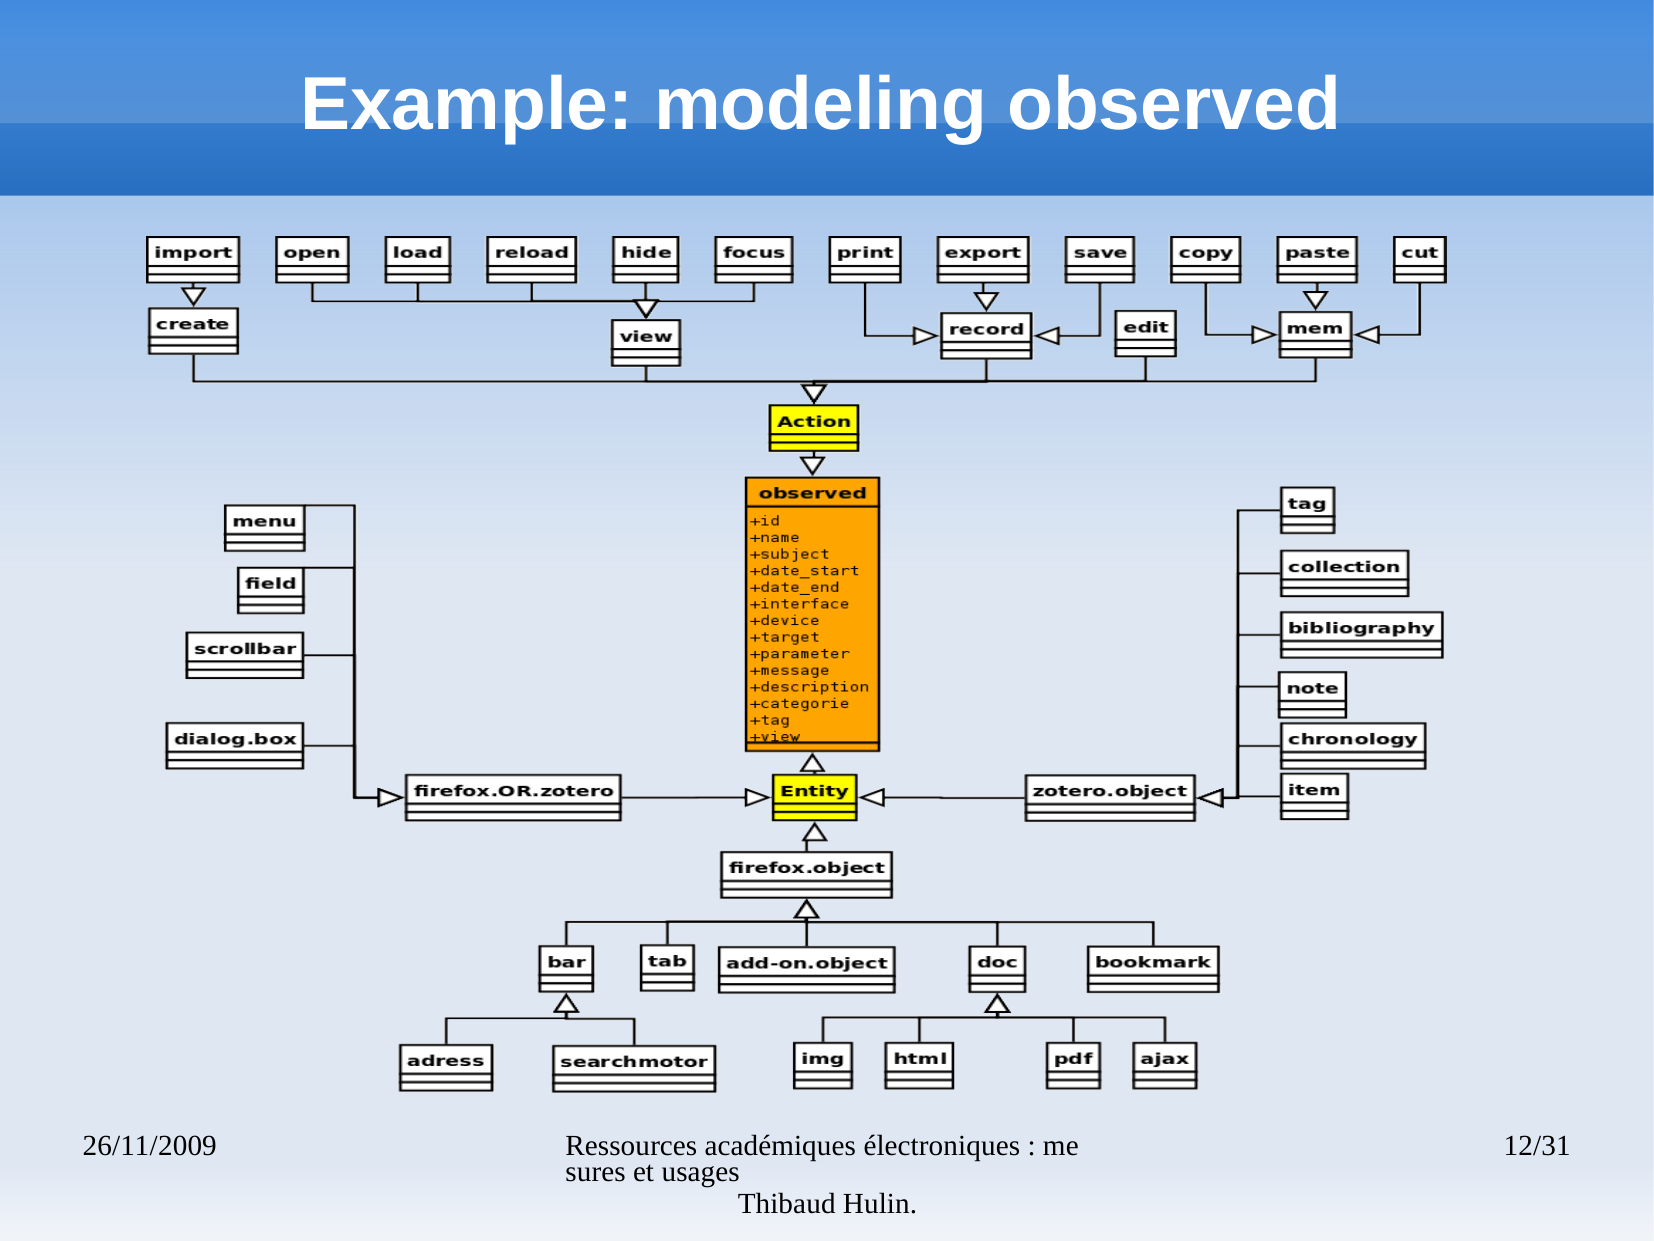

# Example: modeling observed
26/11/2009
Ressources académiques électroniques : mesures et usages
12